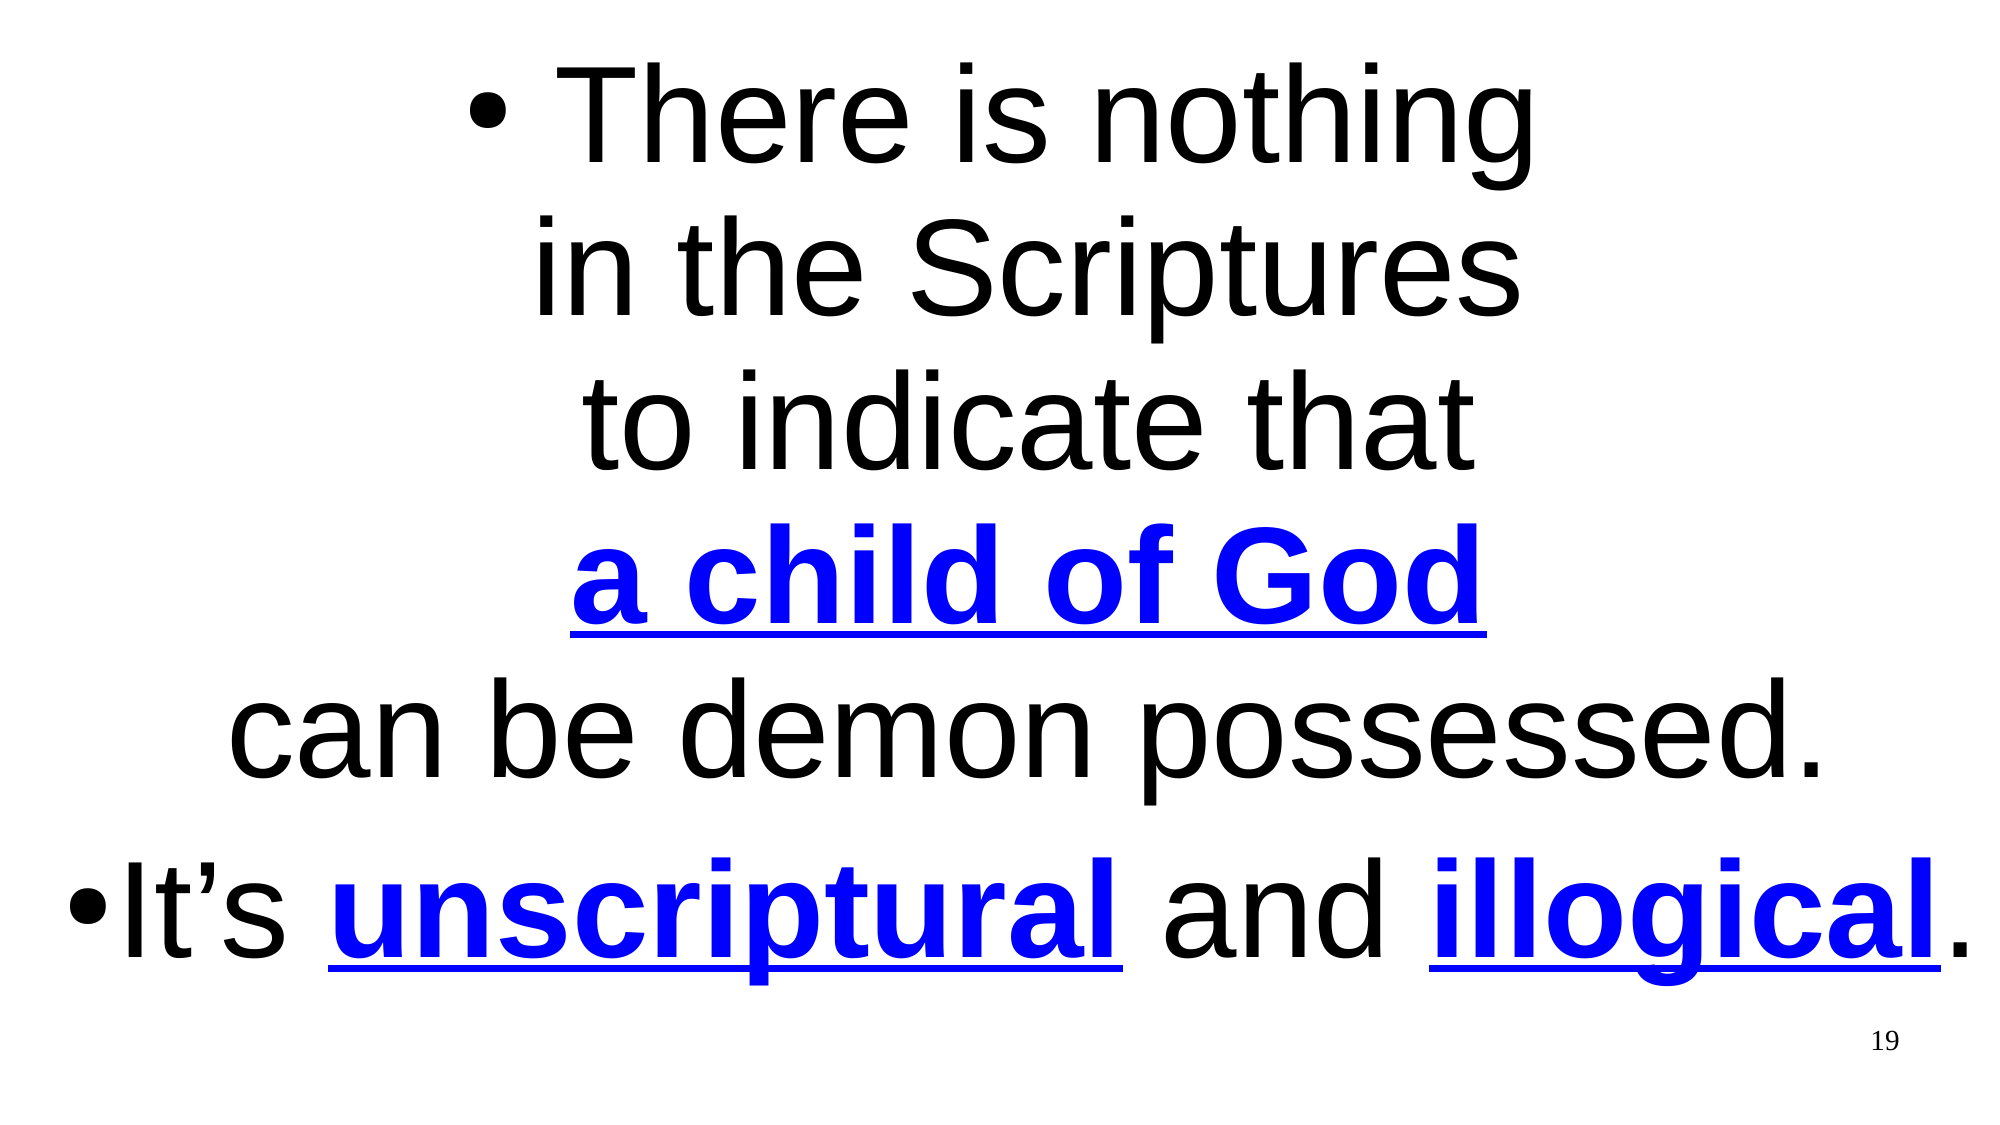

# There is nothing in the Scriptures to indicate that a child of God can be demon possessed.
It’s unscriptural and illogical.
19